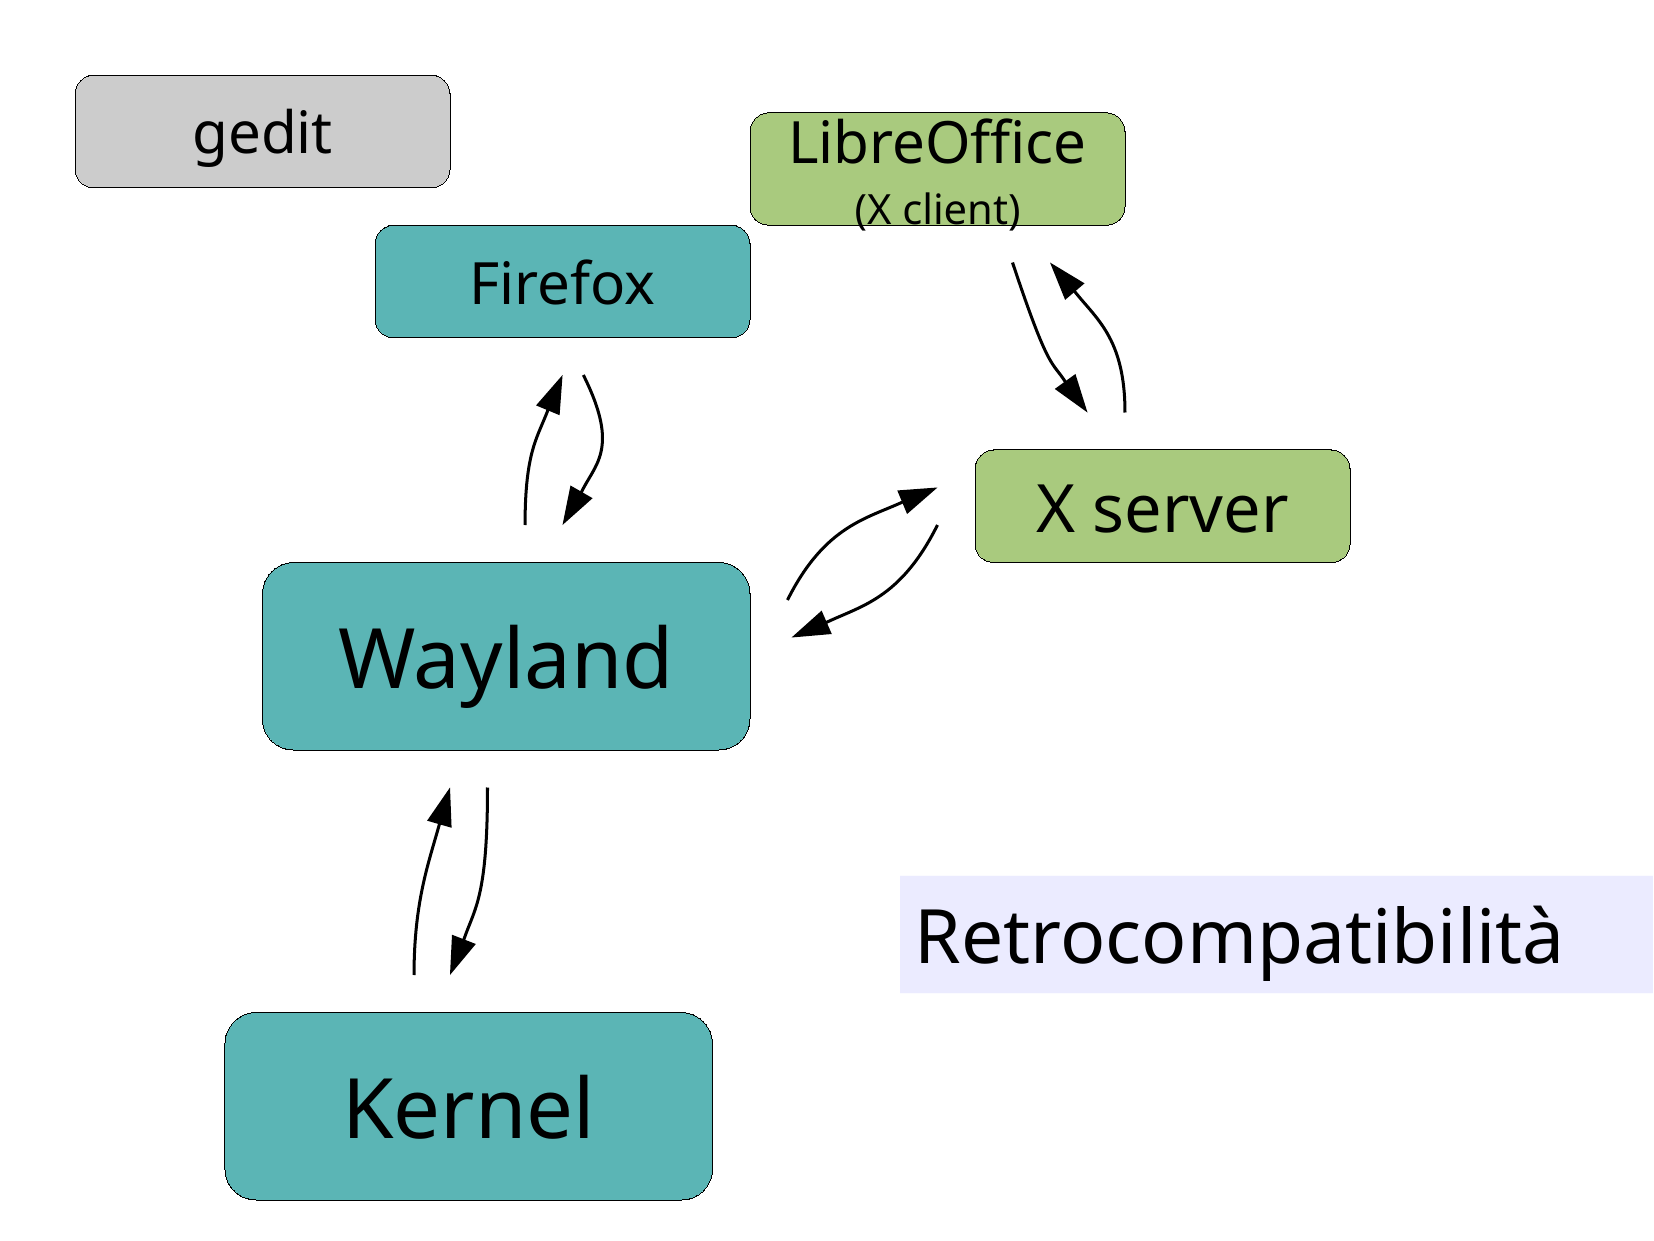

gedit
LibreOffice
(X client)
Firefox
X server
Wayland
Retrocompatibilità
Kernel